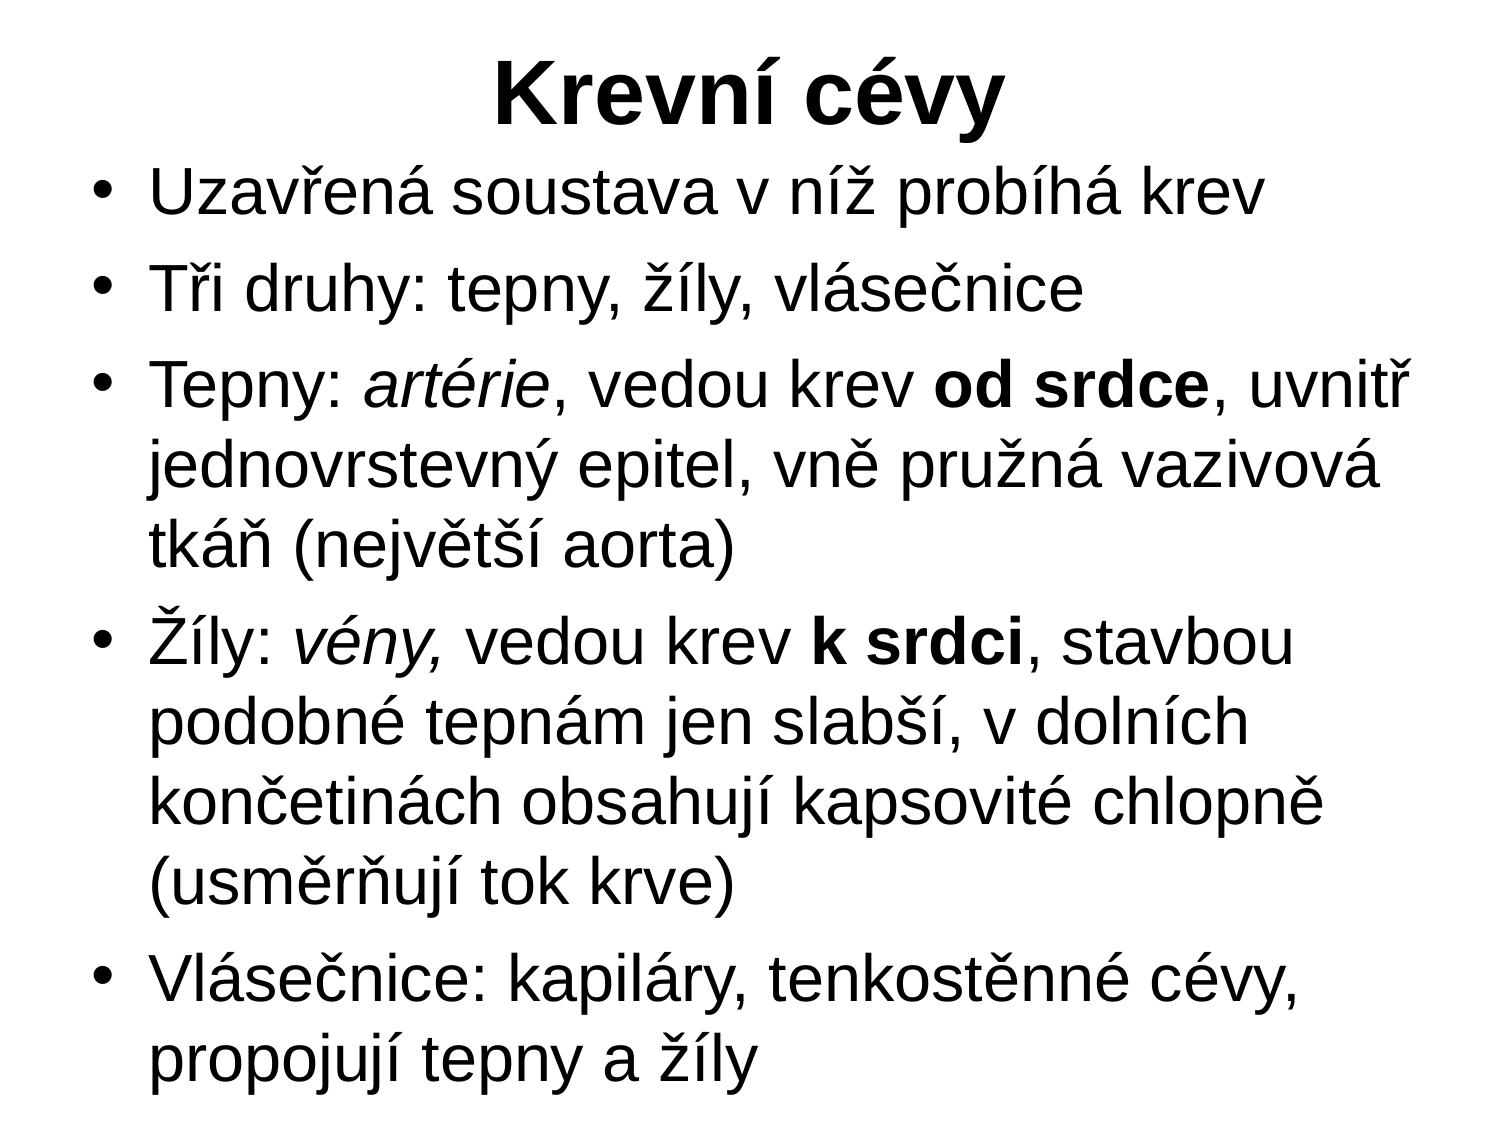

# Krevní cévy
Uzavřená soustava v níž probíhá krev
Tři druhy: tepny, žíly, vlásečnice
Tepny: artérie, vedou krev od srdce, uvnitř jednovrstevný epitel, vně pružná vazivová tkáň (největší aorta)
Žíly: vény, vedou krev k srdci, stavbou podobné tepnám jen slabší, v dolních končetinách obsahují kapsovité chlopně (usměrňují tok krve)
Vlásečnice: kapiláry, tenkostěnné cévy, propojují tepny a žíly